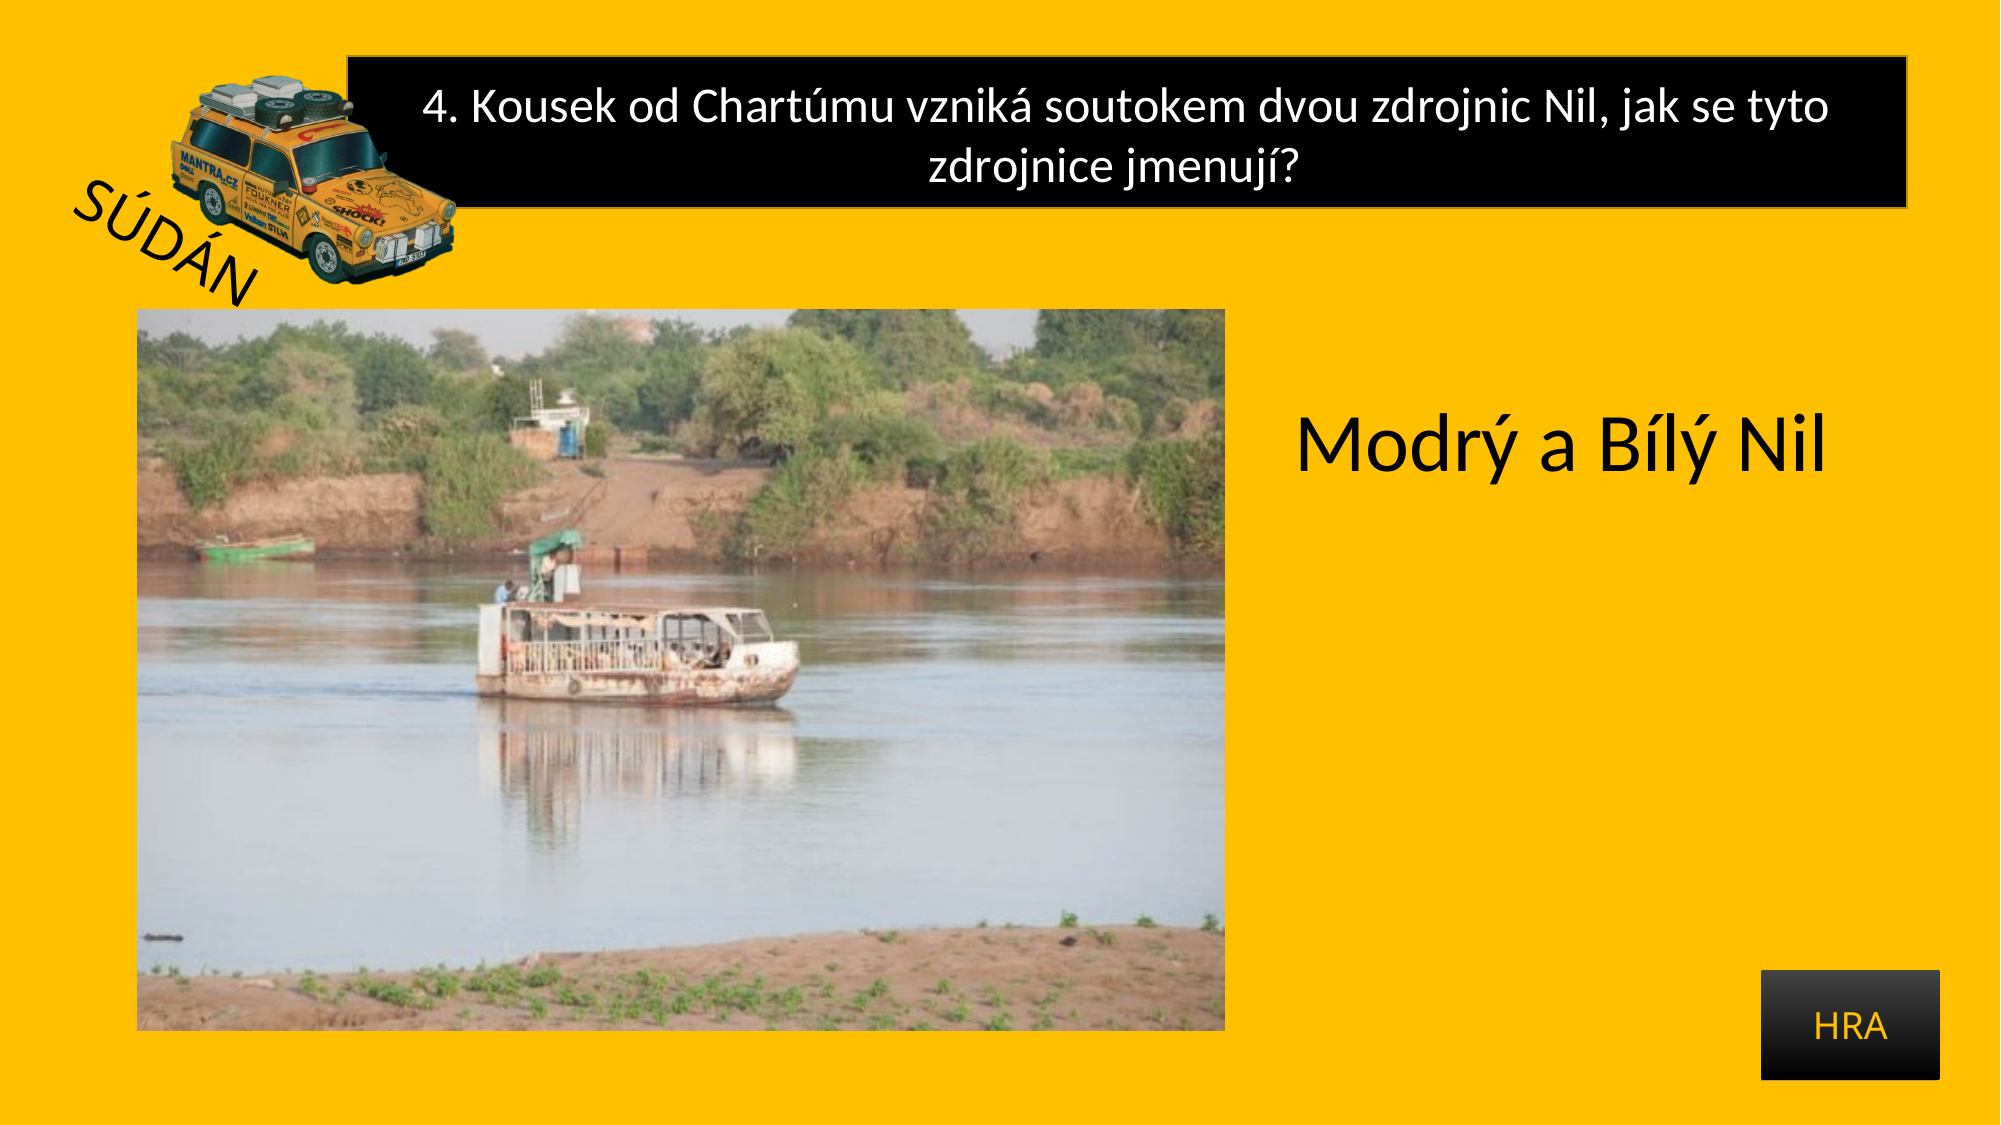

4. Kousek od Chartúmu vzniká soutokem dvou zdrojnic Nil, jak se tyto zdrojnice jmenují?
SÚDÁN
Modrý a Bílý Nil
HRA